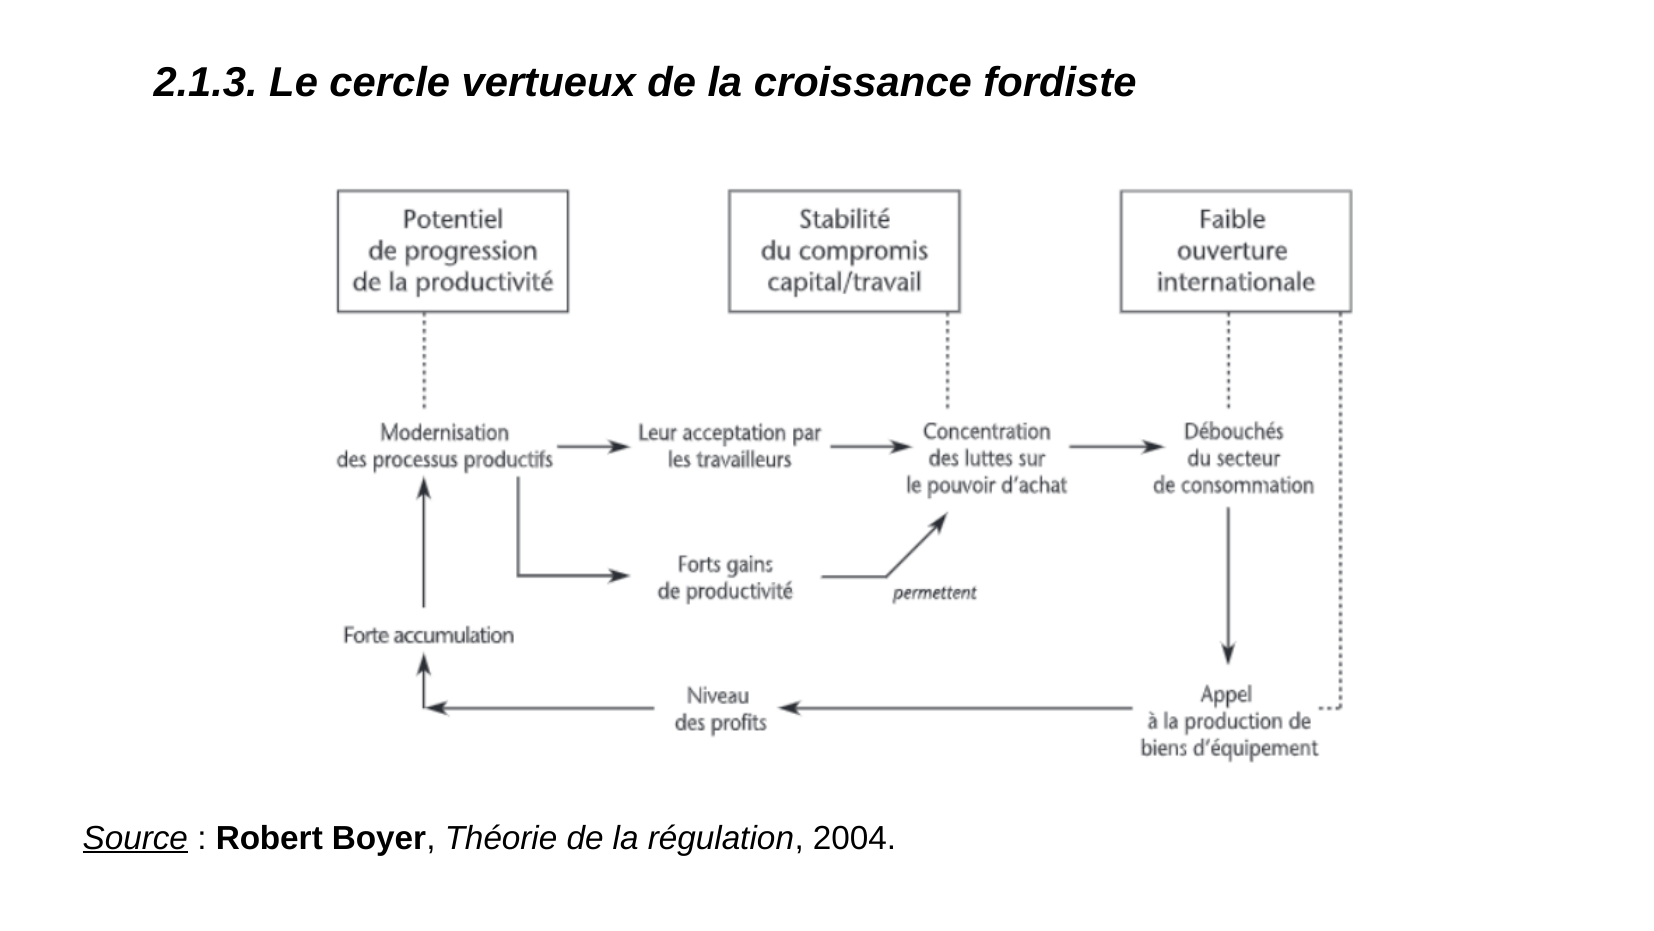

# 2.1.3. Le cercle vertueux de la croissance fordiste
Source : Robert Boyer, Théorie de la régulation, 2004.